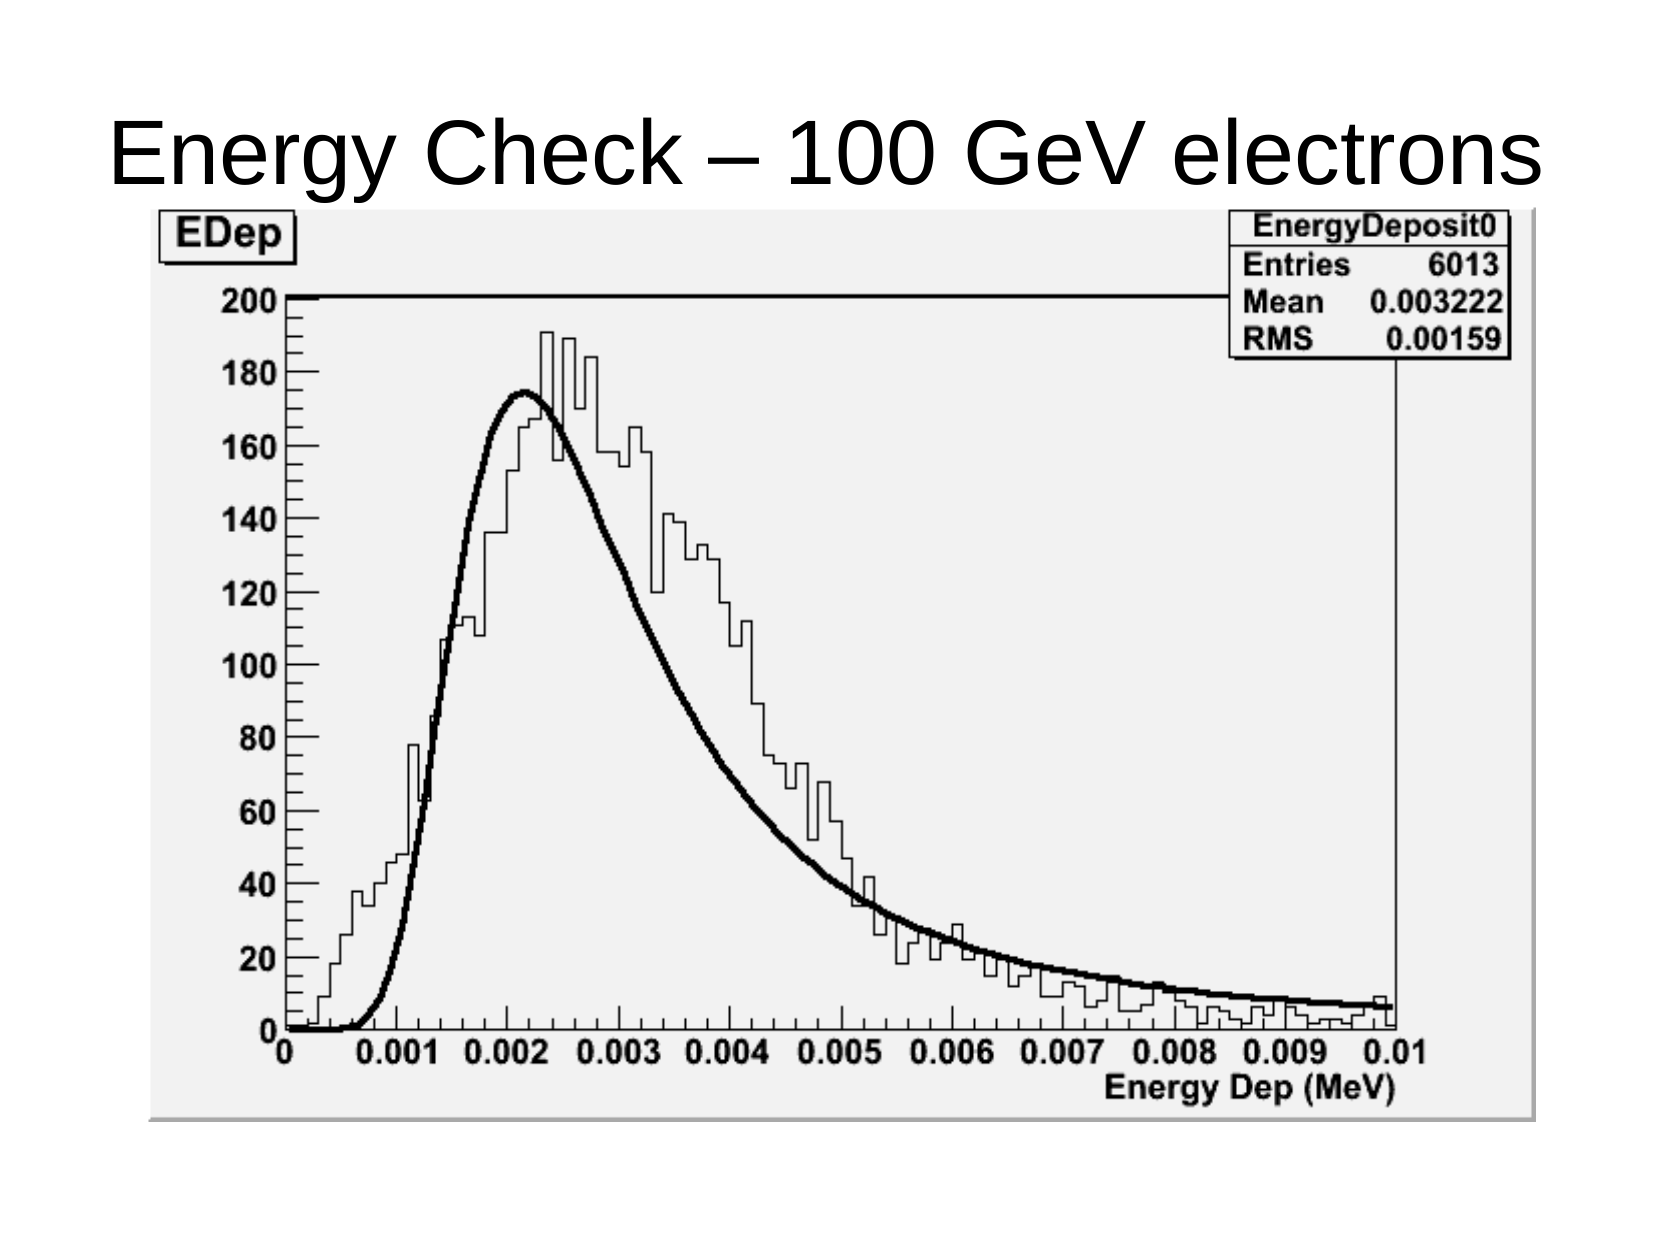

# Energy Check – 100 GeV electrons